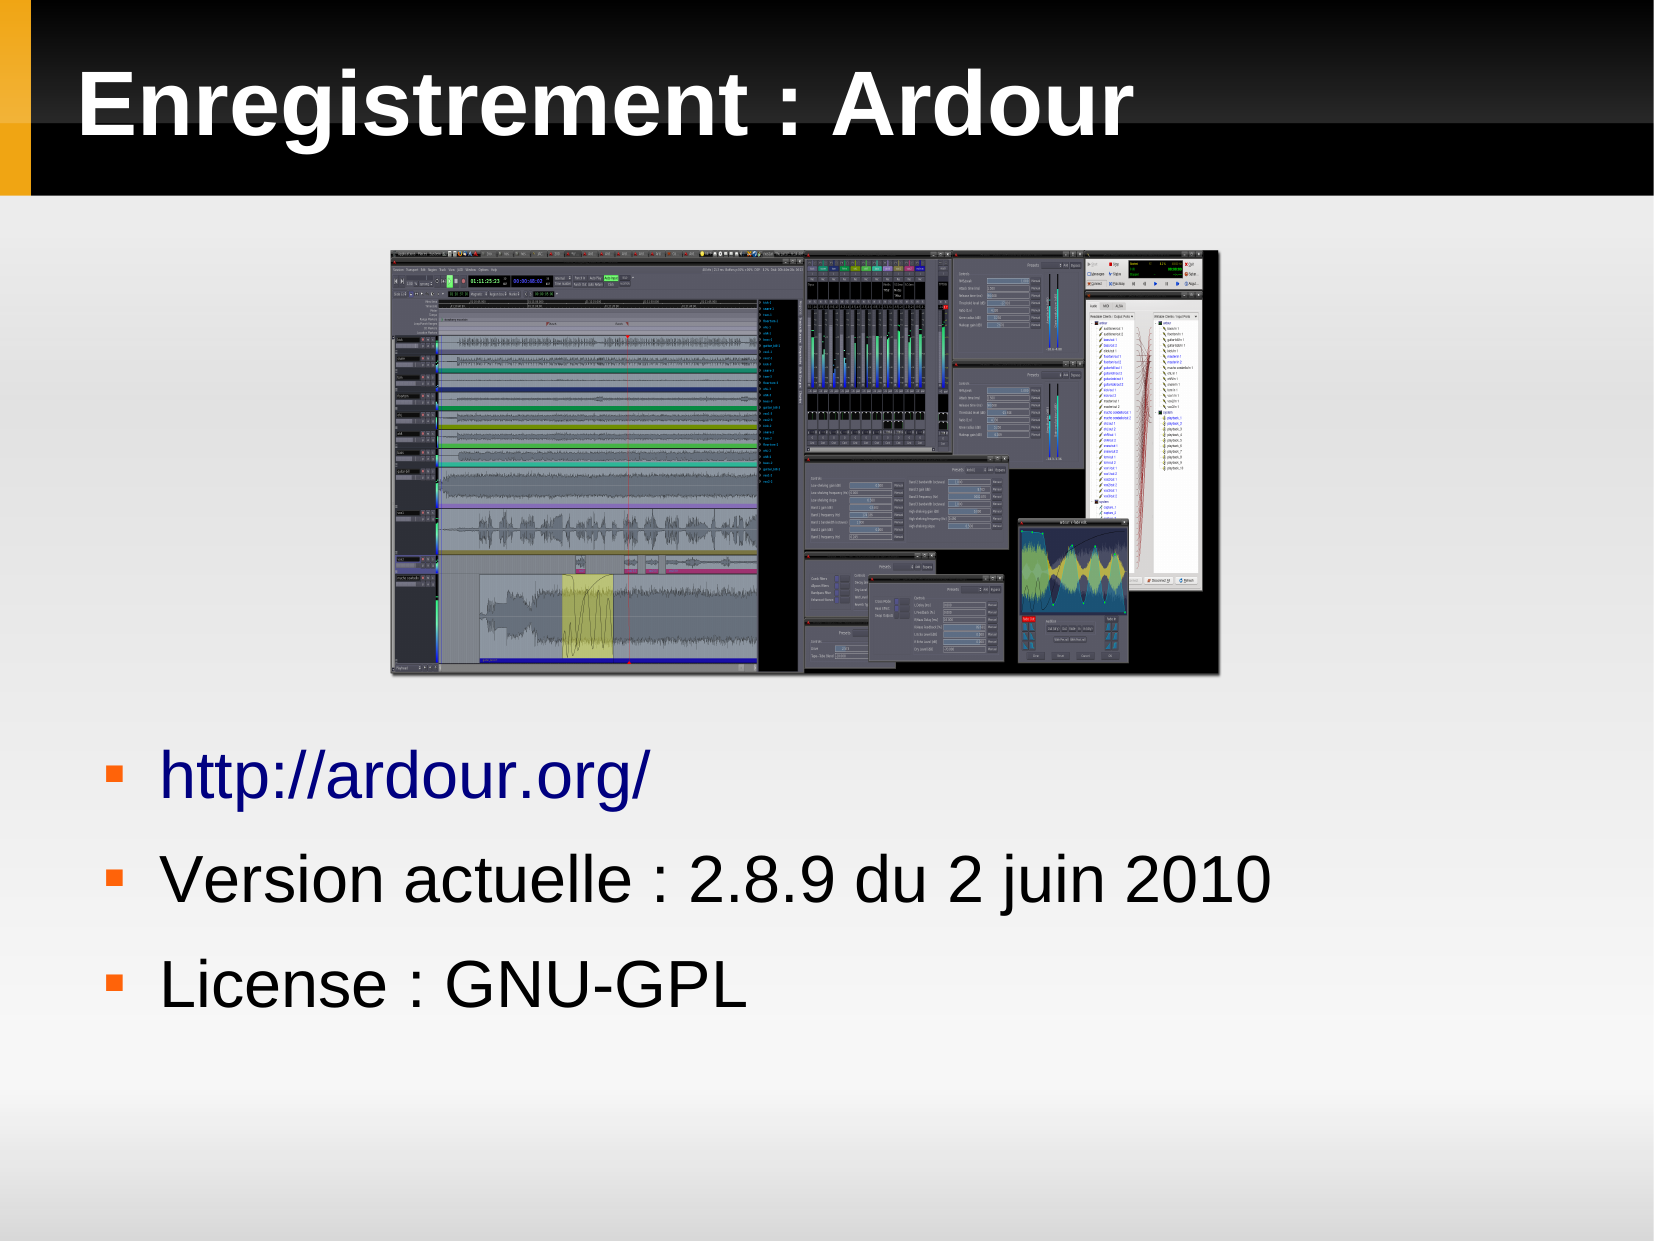

# Enregistrement : Ardour
http://ardour.org/
Version actuelle : 2.8.9 du 2 juin 2010
License : GNU-GPL